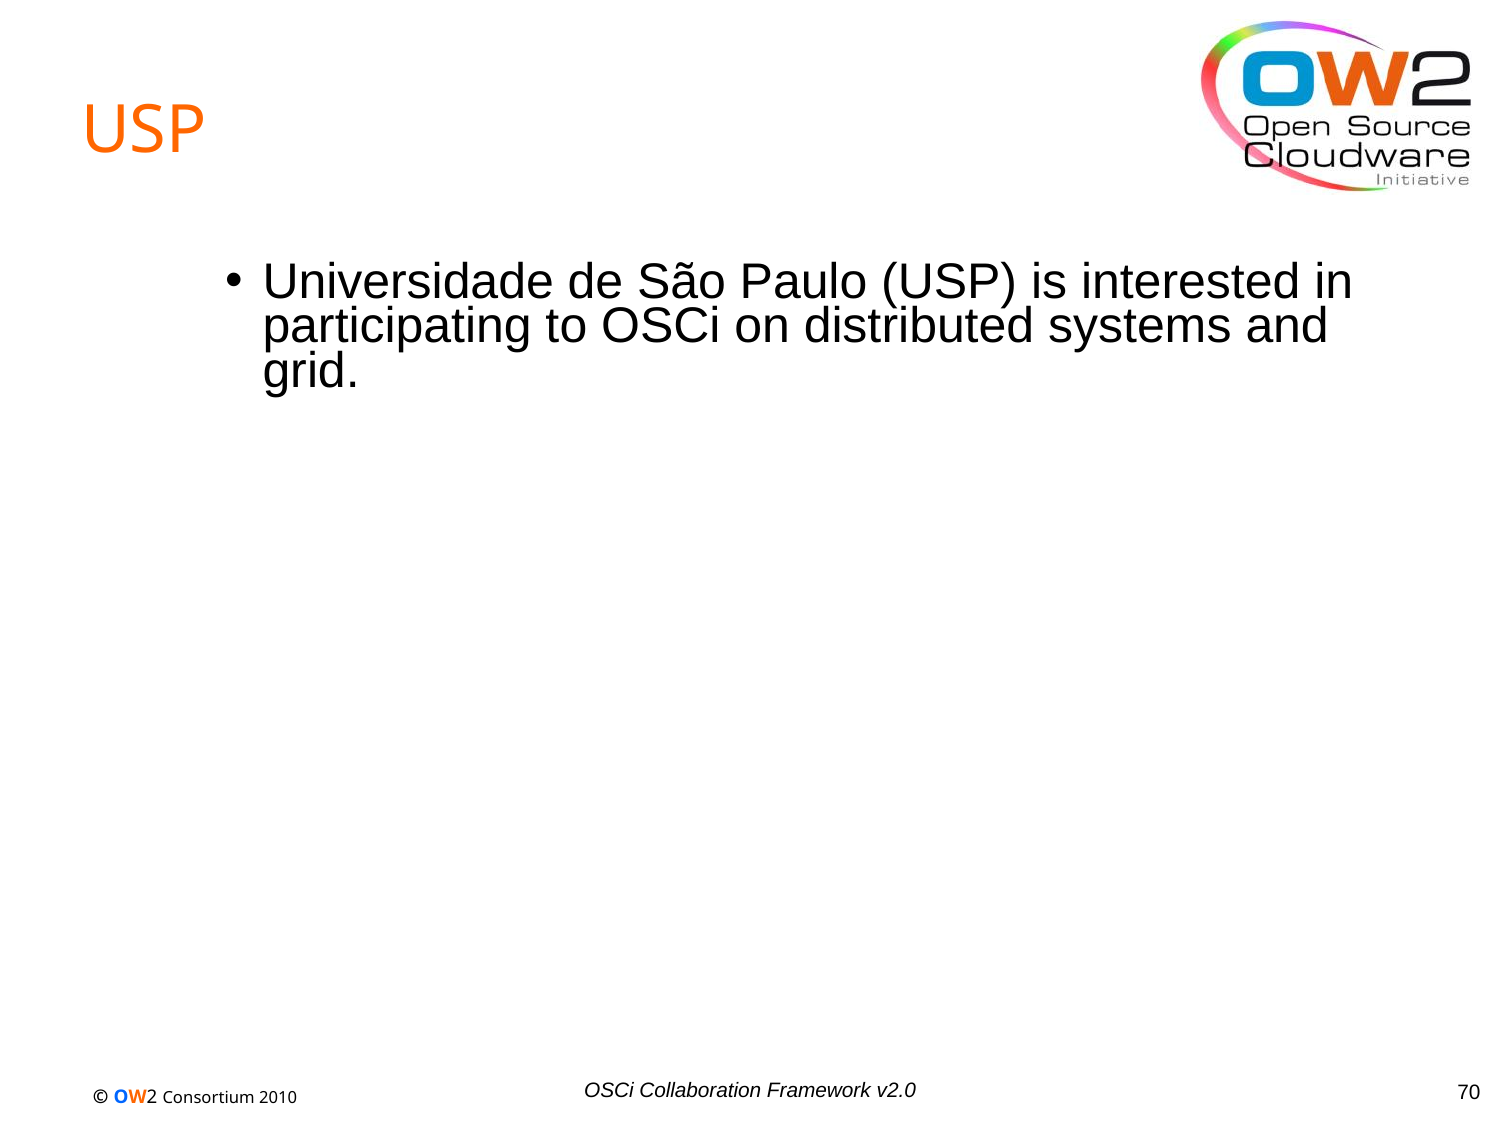

# USP
Universidade de São Paulo (USP) is interested in participating to OSCi on distributed systems and grid.